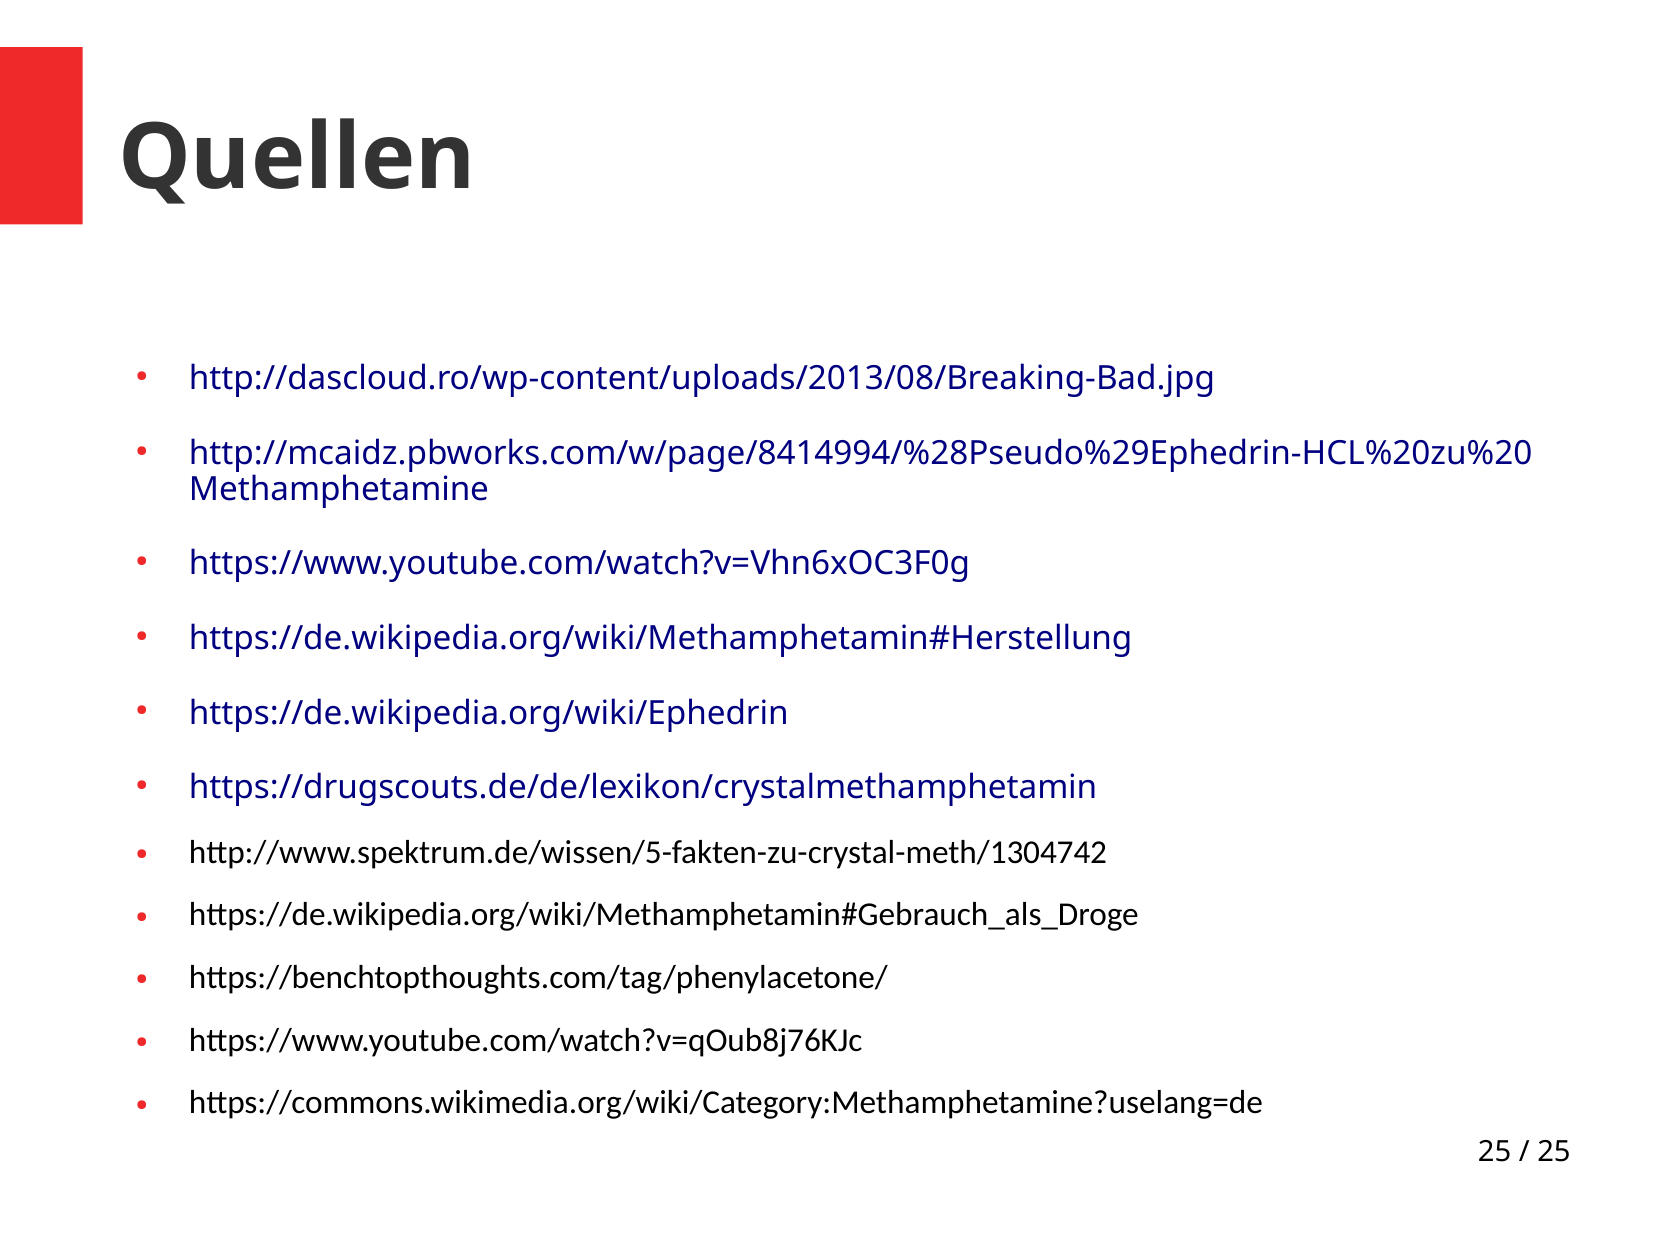

# Quellen
http://dascloud.ro/wp-content/uploads/2013/08/Breaking-Bad.jpg
http://mcaidz.pbworks.com/w/page/8414994/%28Pseudo%29Ephedrin-HCL%20zu%20Methamphetamine
https://www.youtube.com/watch?v=Vhn6xOC3F0g
https://de.wikipedia.org/wiki/Methamphetamin#Herstellung
https://de.wikipedia.org/wiki/Ephedrin
https://drugscouts.de/de/lexikon/crystalmethamphetamin
http://www.spektrum.de/wissen/5-fakten-zu-crystal-meth/1304742
https://de.wikipedia.org/wiki/Methamphetamin#Gebrauch_als_Droge
https://benchtopthoughts.com/tag/phenylacetone/
https://www.youtube.com/watch?v=qOub8j76KJc
https://commons.wikimedia.org/wiki/Category:Methamphetamine?uselang=de
25